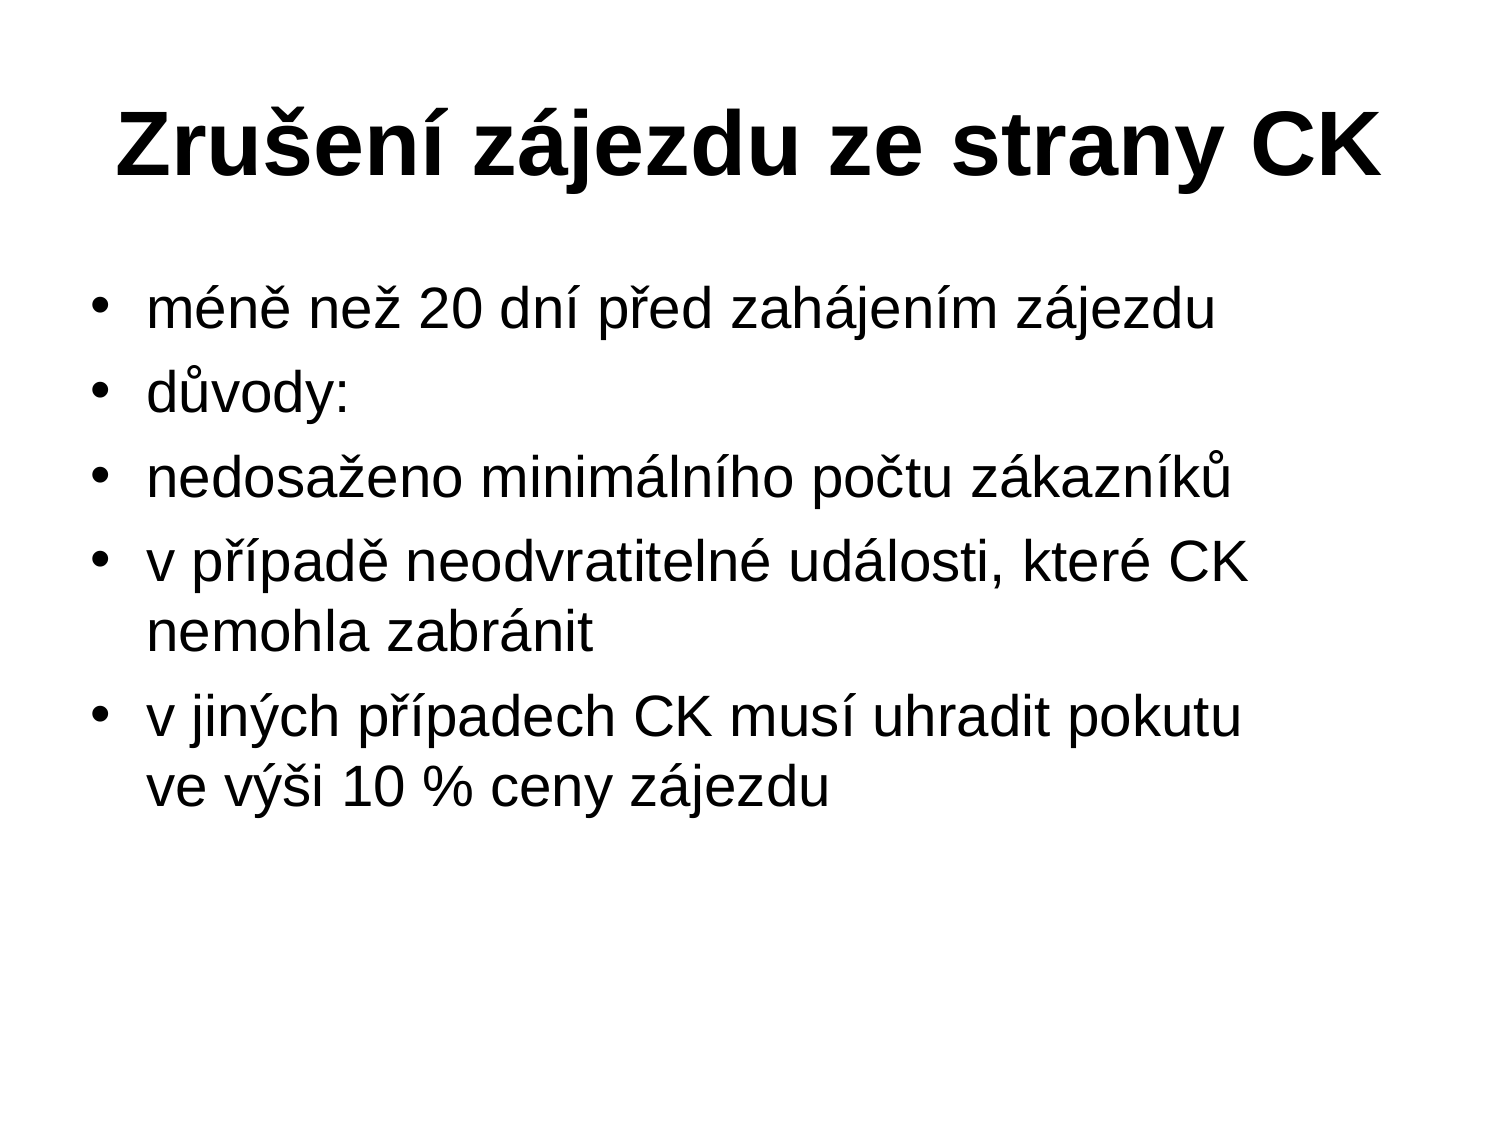

# Zrušení zájezdu ze strany CK
méně než 20 dní před zahájením zájezdu
důvody:
nedosaženo minimálního počtu zákazníků
v případě neodvratitelné události, které CK nemohla zabránit
v jiných případech CK musí uhradit pokutu
ve výši 10 % ceny zájezdu